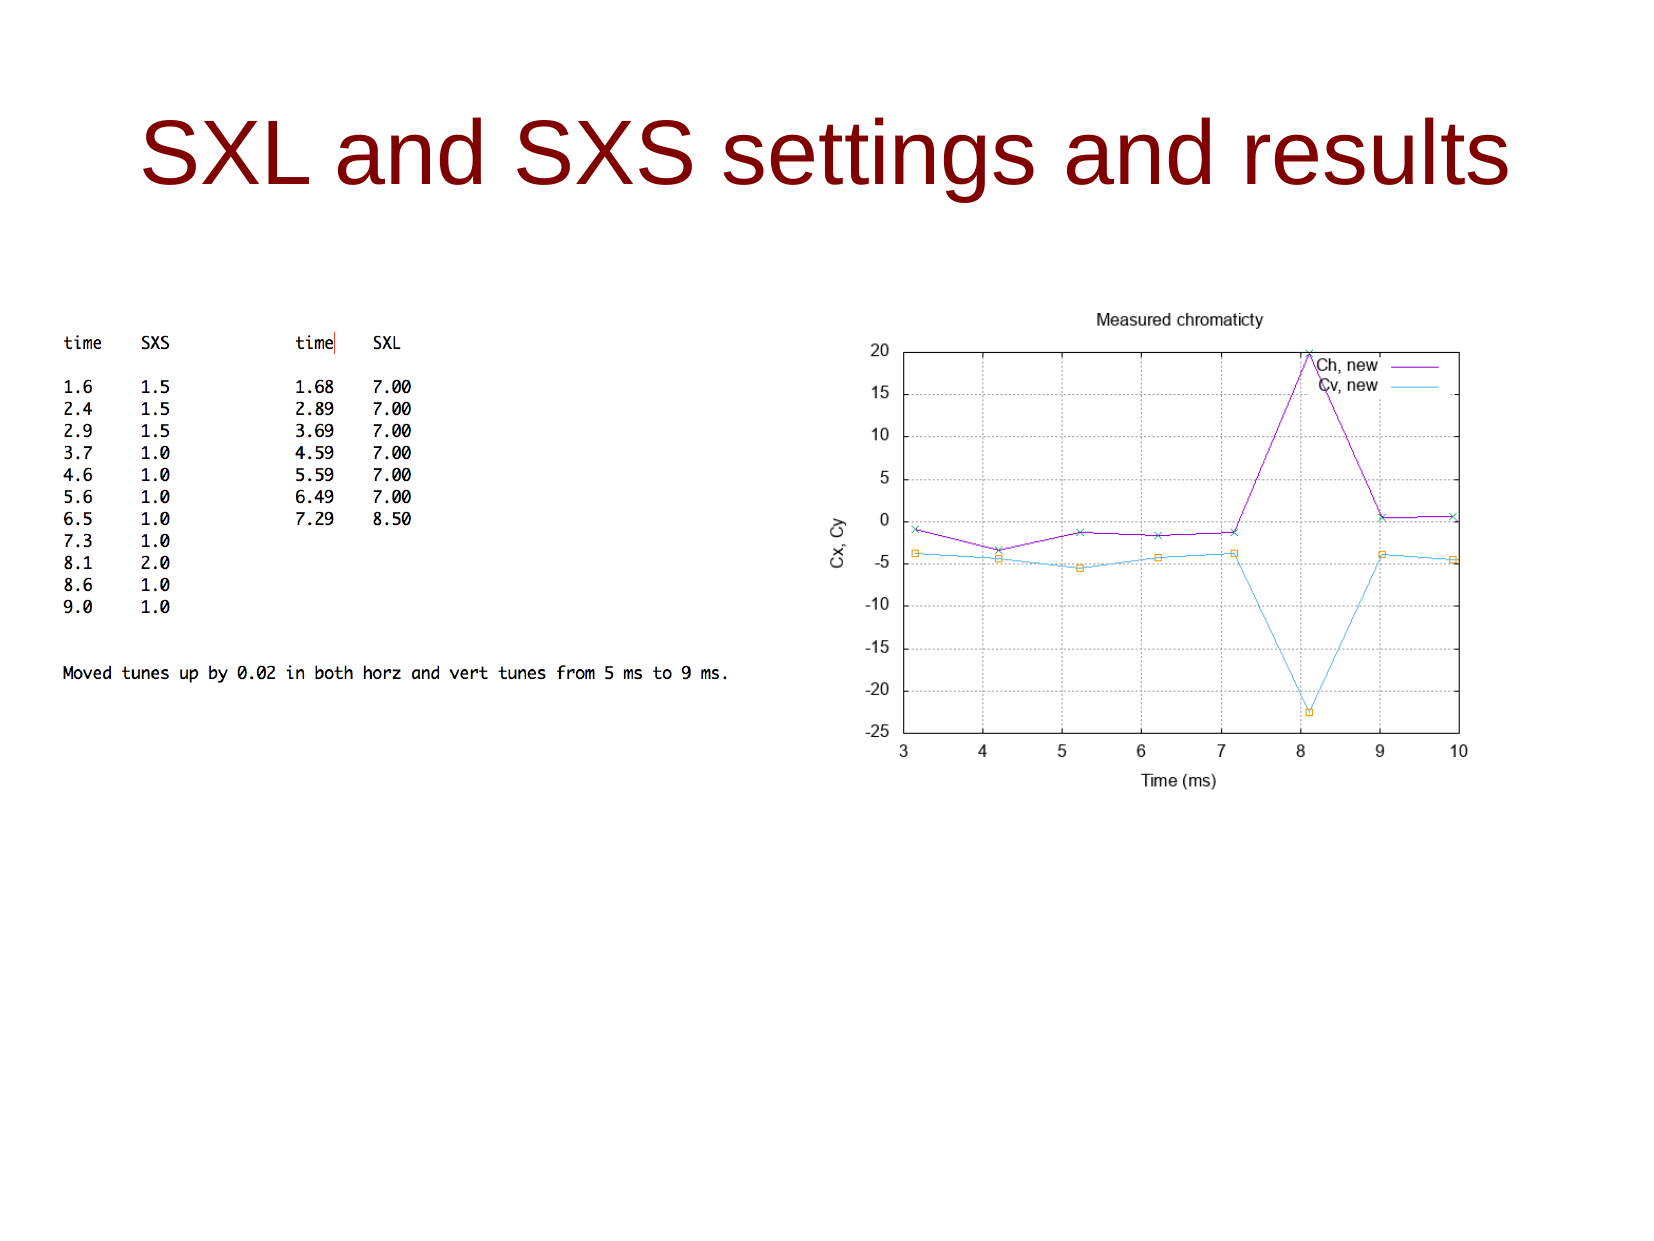

# SXL and SXS settings and results